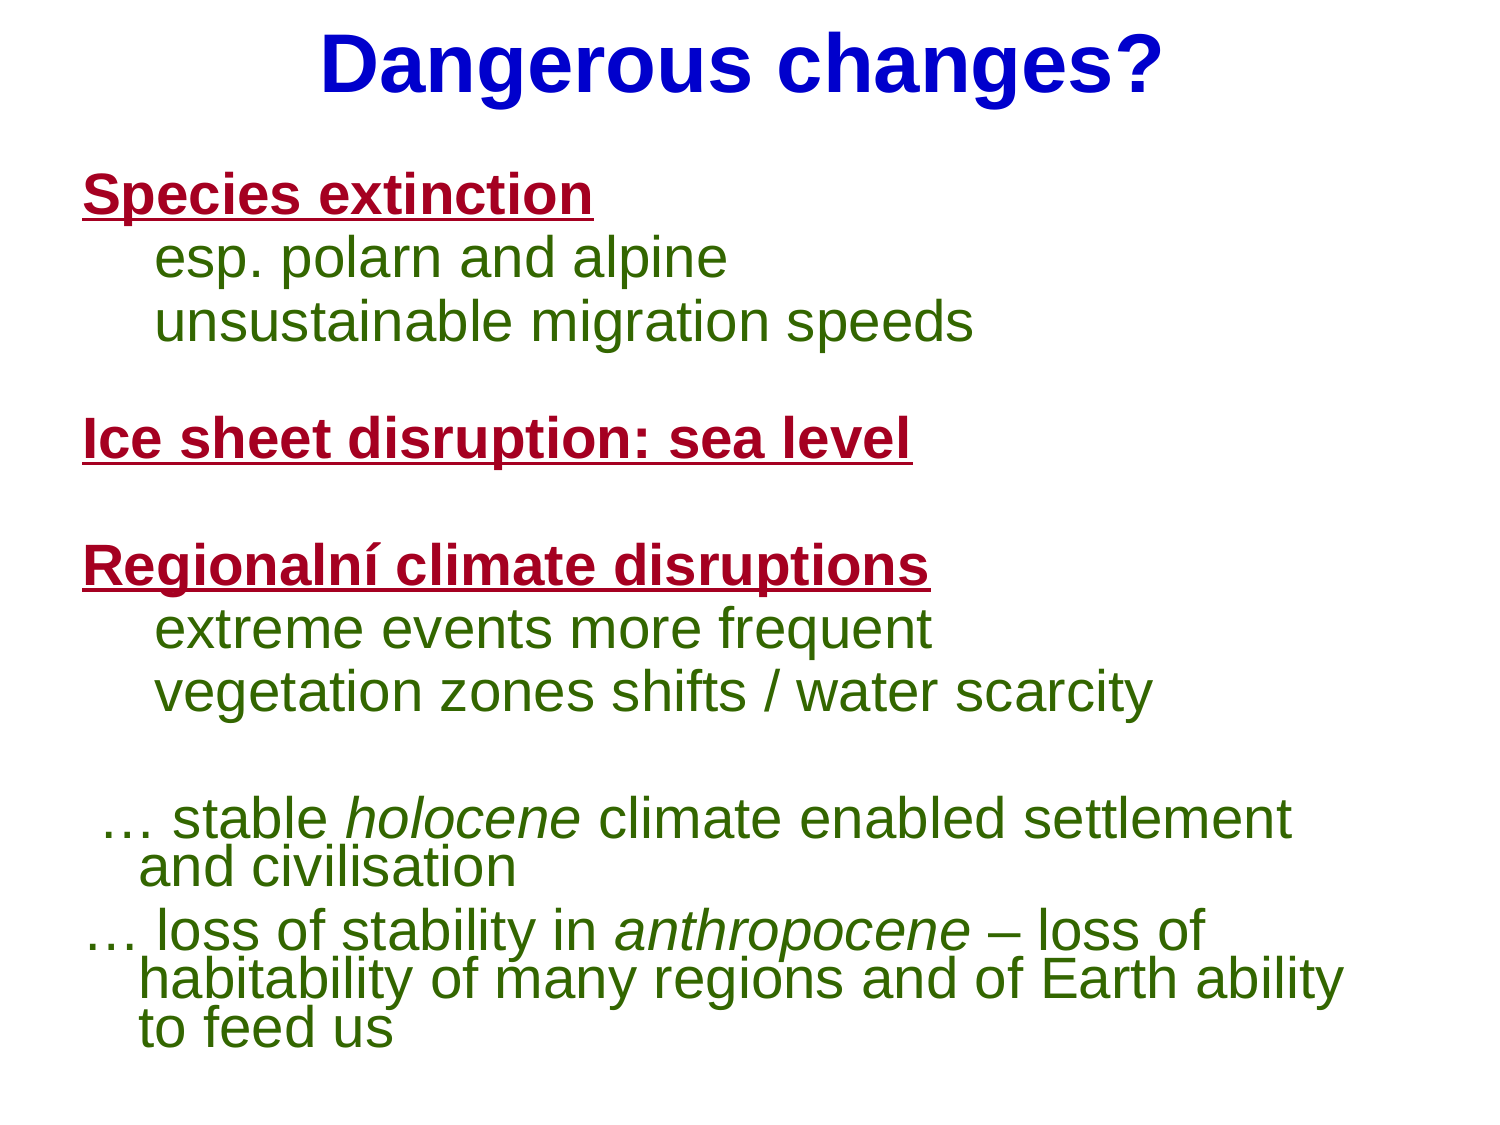

# Dangerous changes?
Species extinction
	 esp. polarn and alpine
	 unsustainable migration speeds
Ice sheet disruption: sea level
Regionalní climate disruptions
	 extreme events more frequent
	 vegetation zones shifts / water scarcity
 … stable holocene climate enabled settlement and civilisation
… loss of stability in anthropocene – loss of habitability of many regions and of Earth ability to feed us